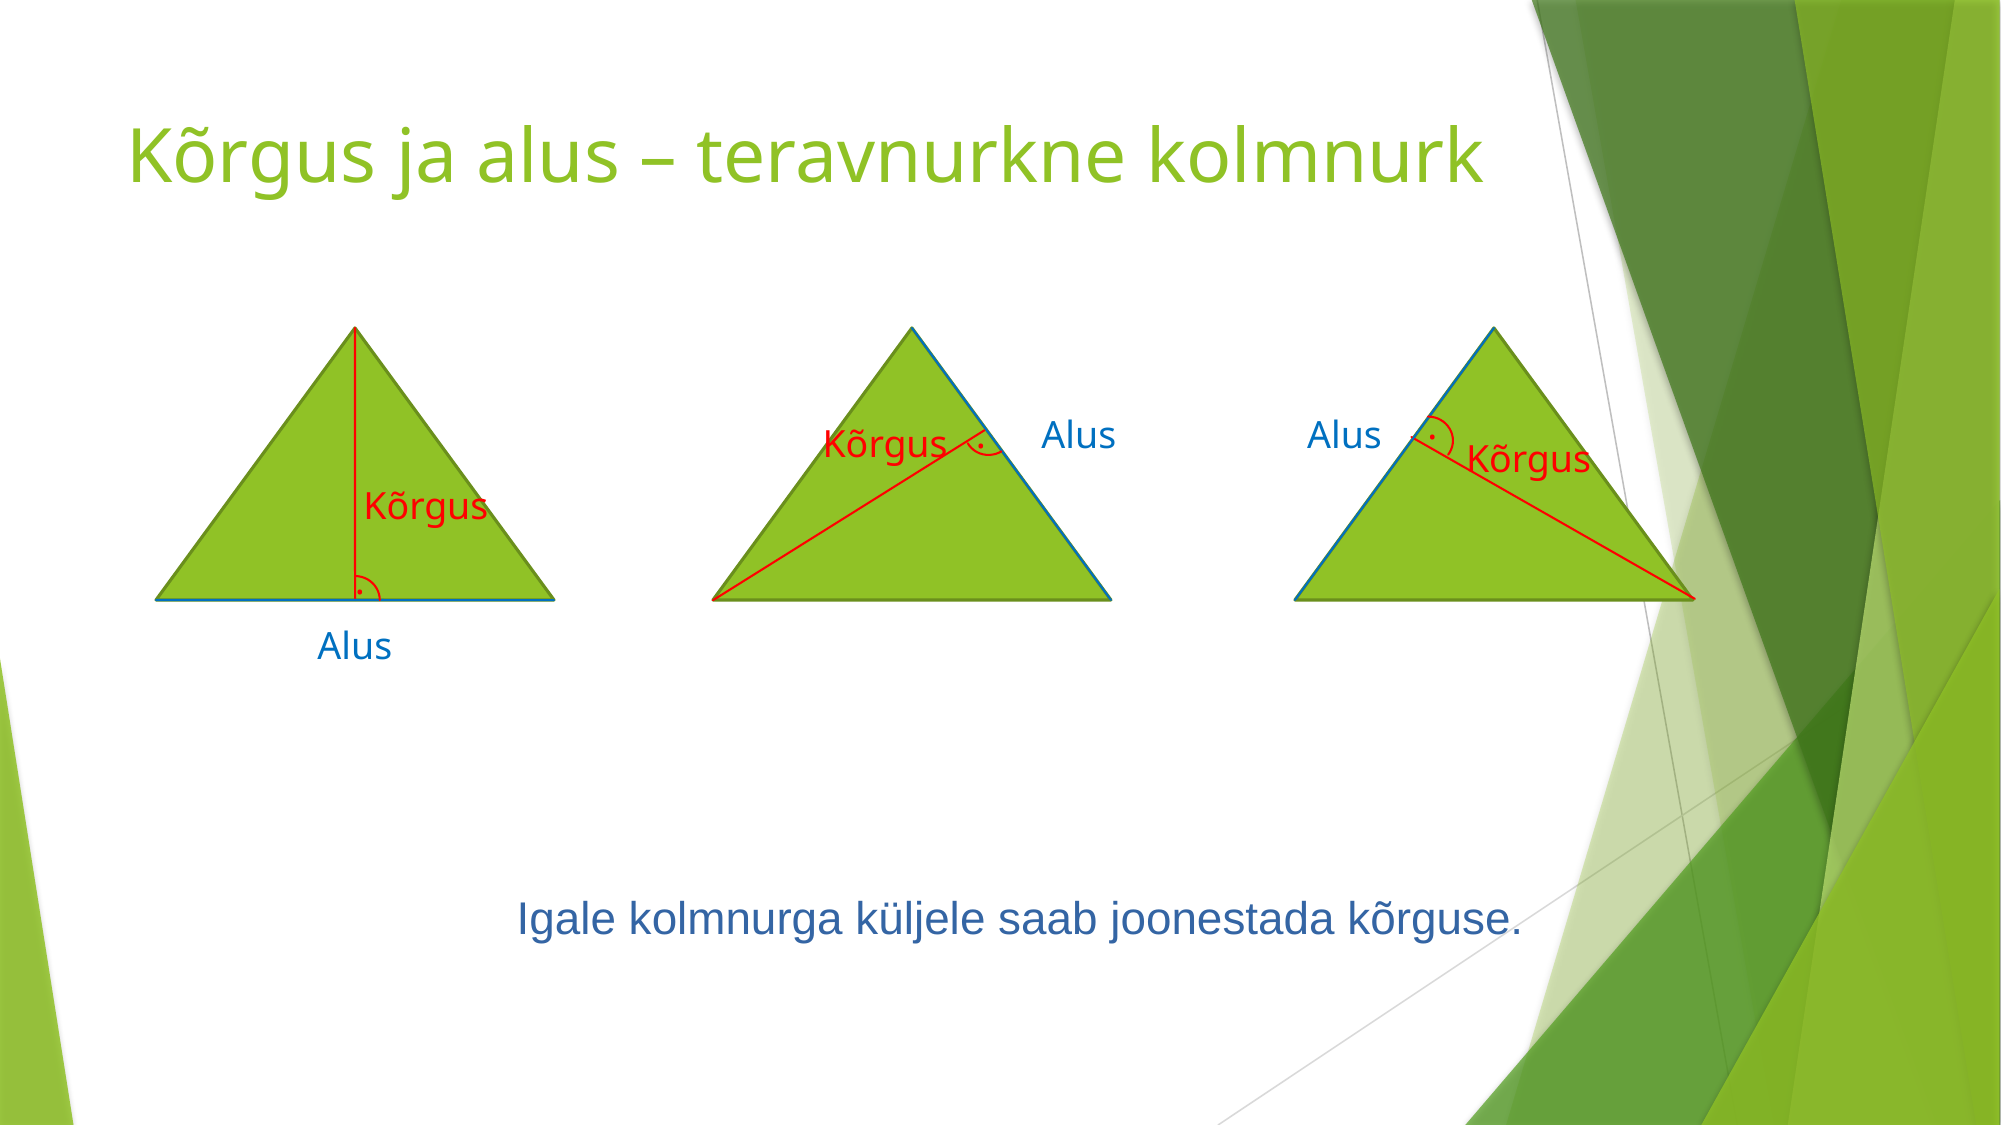

# Kõrgus ja alus – teravnurkne kolmnurk
.
Alus
Alus
.
Kõrgus
Kõrgus
Kõrgus
.
Alus
Igale kolmnurga küljele saab joonestada kõrguse.